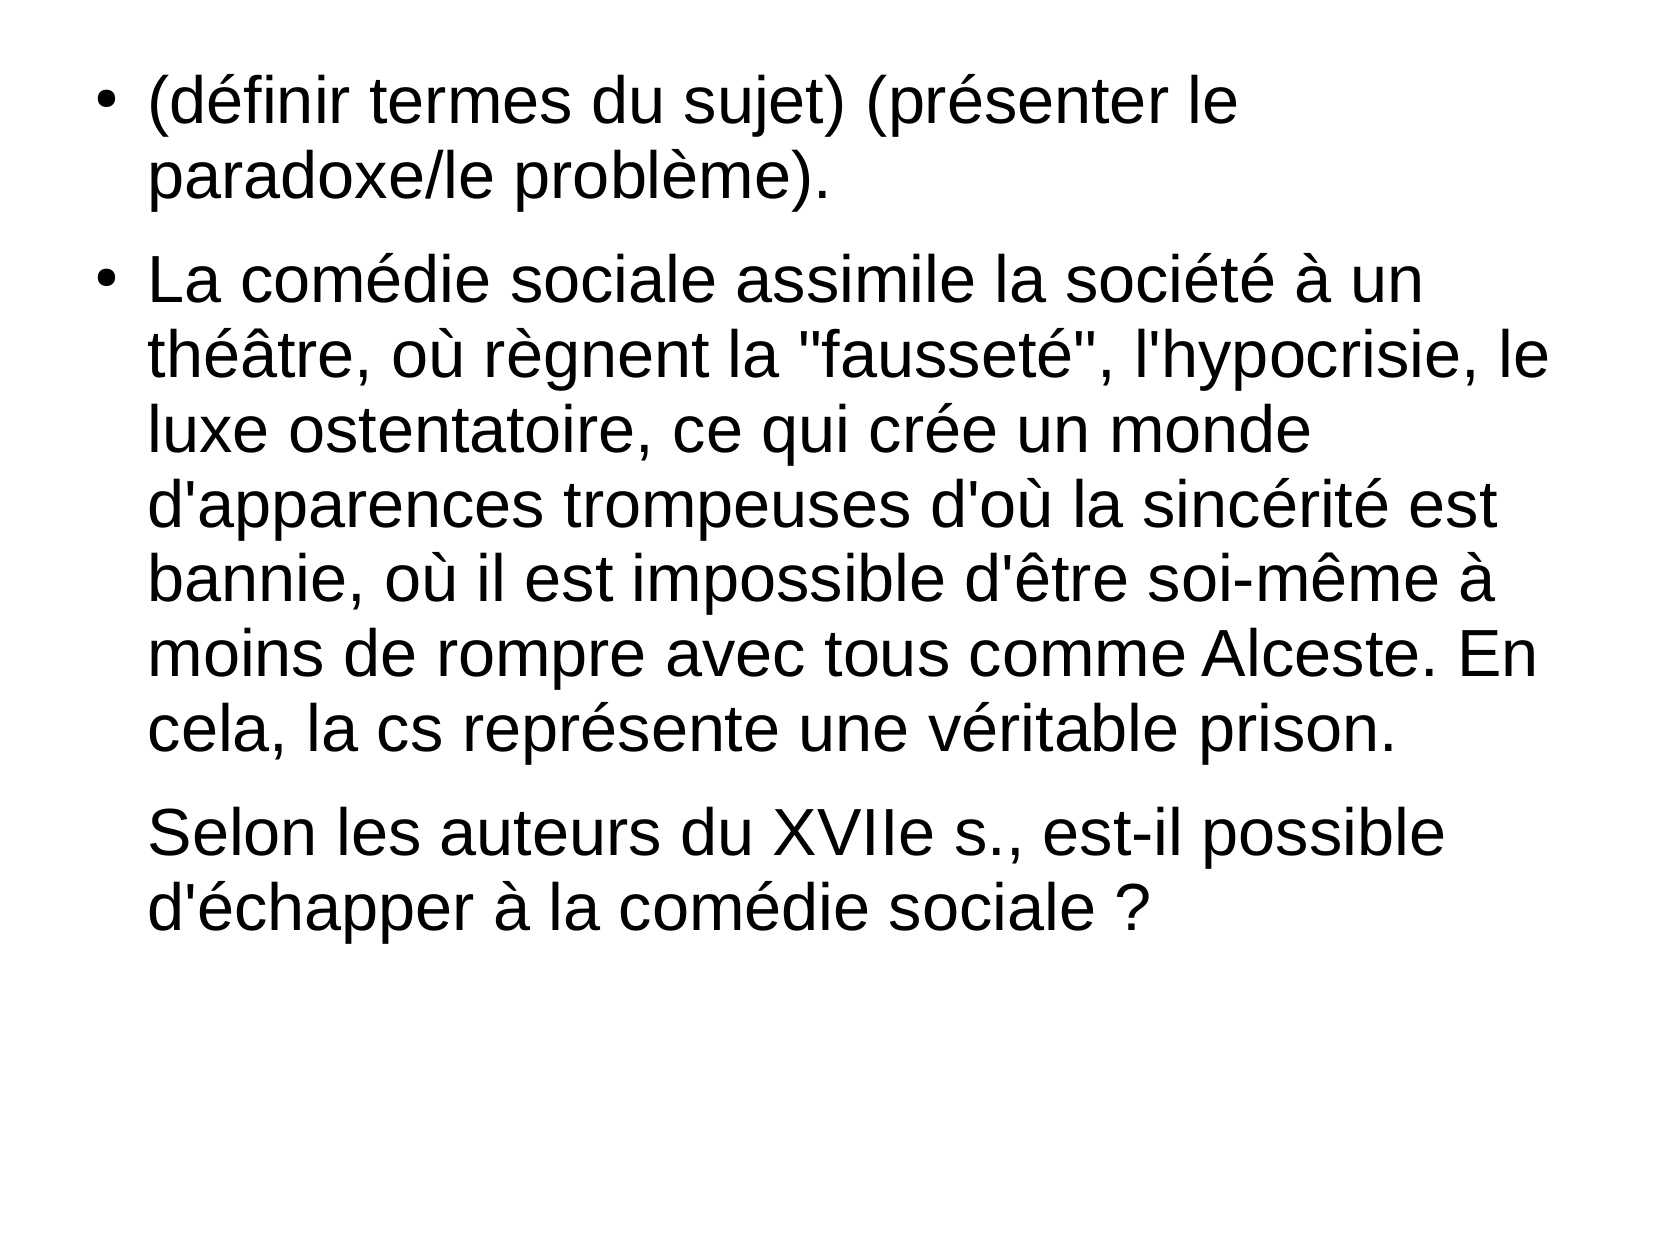

# (définir termes du sujet) (présenter le paradoxe/le problème).
La comédie sociale assimile la société à un théâtre, où règnent la "fausseté", l'hypocrisie, le luxe ostentatoire, ce qui crée un monde d'apparences trompeuses d'où la sincérité est bannie, où il est impossible d'être soi-même à moins de rompre avec tous comme Alceste. En cela, la cs représente une véritable prison.
Selon les auteurs du XVIIe s., est-il possible d'échapper à la comédie sociale ?